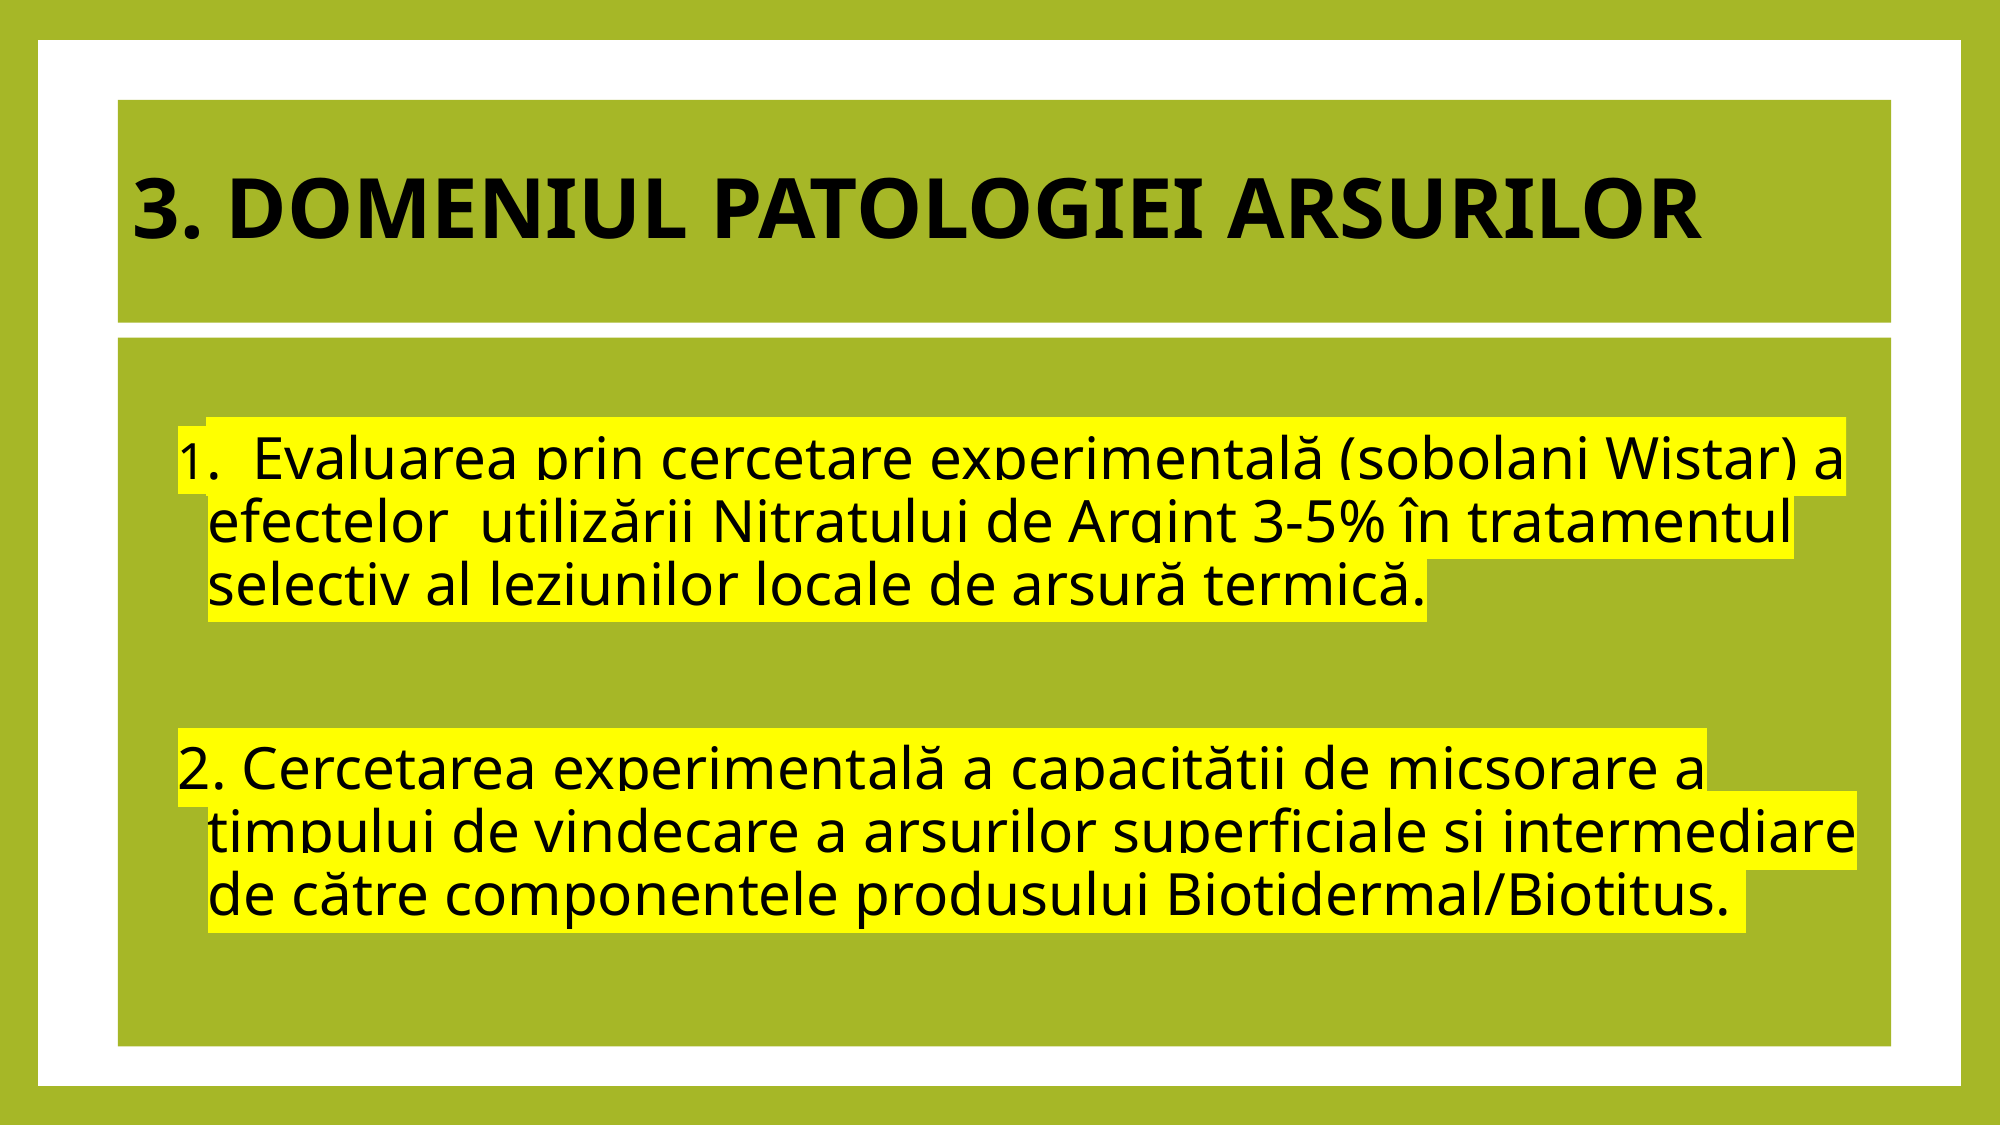

# 3. DOMENIUL PATOLOGIEI ARSURILOR
1. Evaluarea prin cercetare experimentală (șobolani Wistar) a efectelor utilizării Nitratului de Argint 3-5% în tratamentul selectiv al leziunilor locale de arsură termică.
2. Cercetarea experimentală a capacității de micșorare a timpului de vindecare a arsurilor superficiale și intermediare de către componentele produsului Biotidermal/Biotitus.